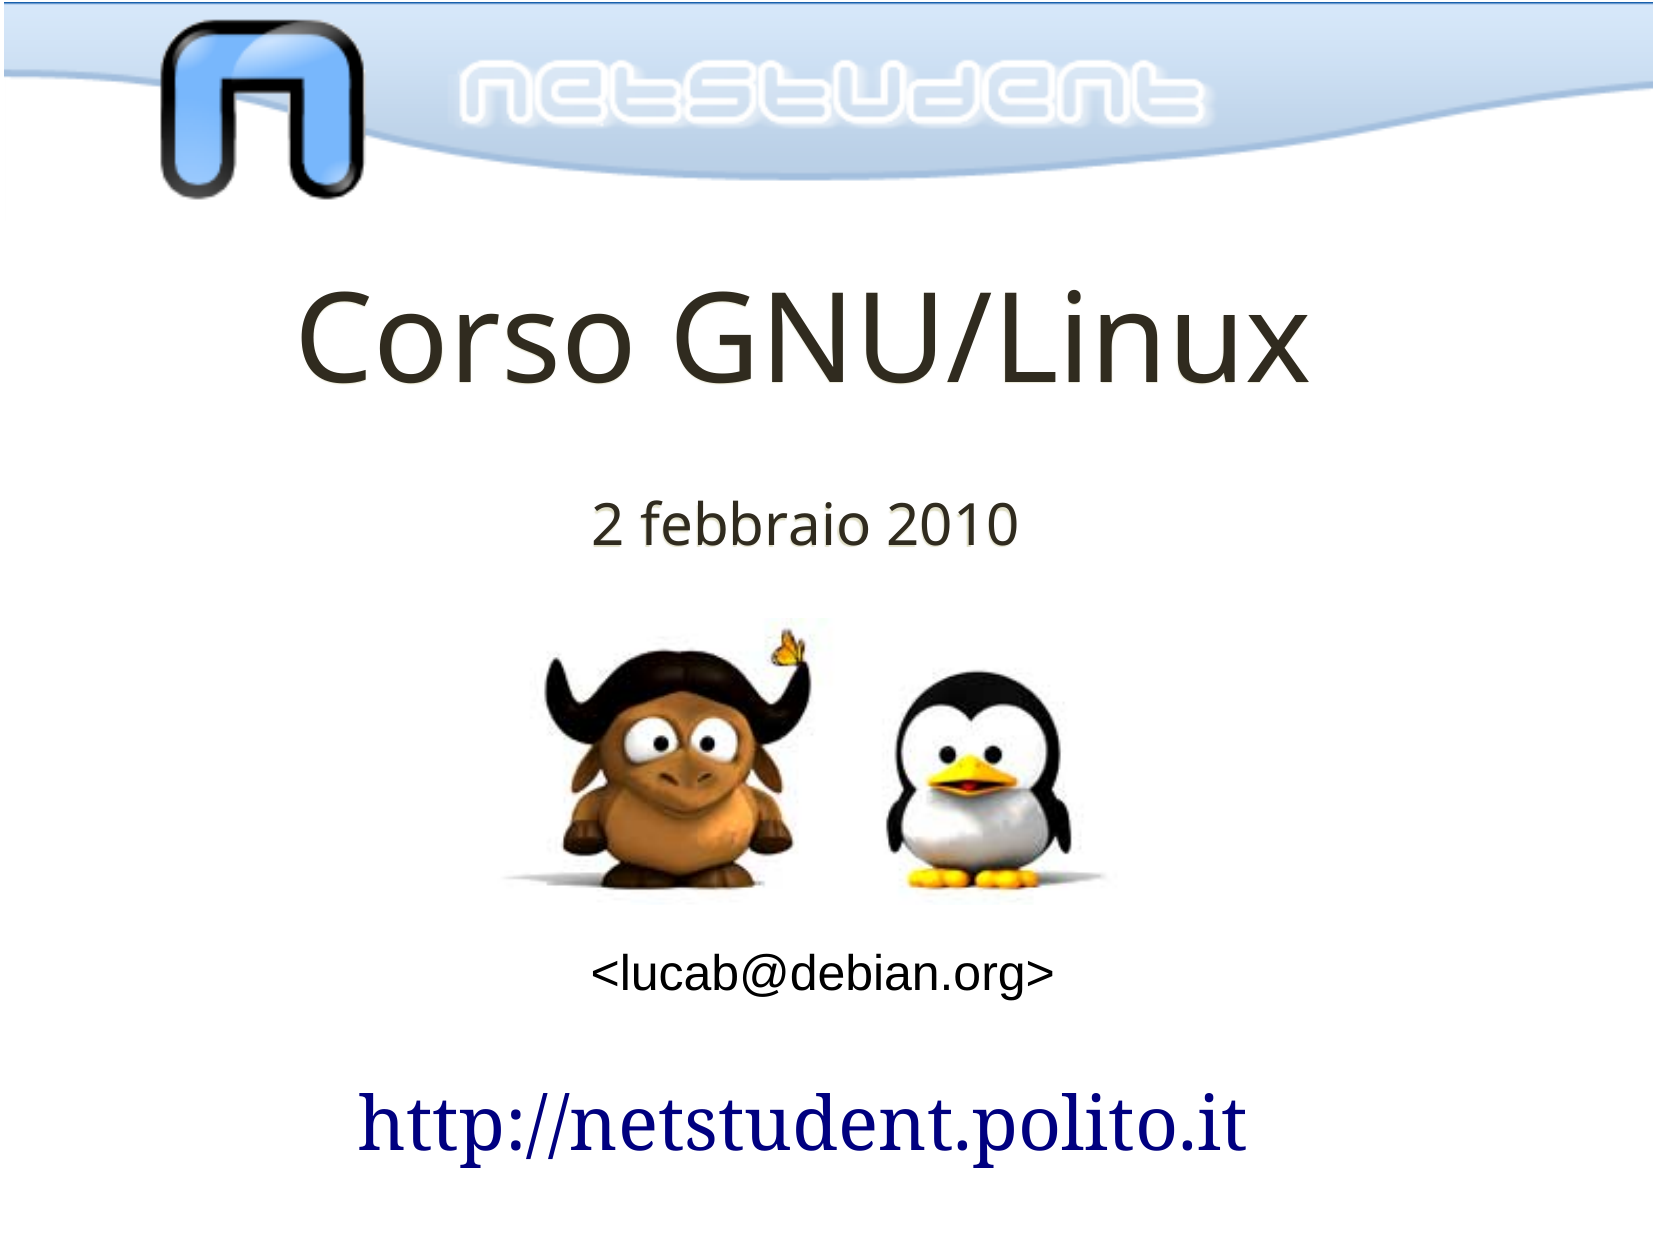

# Corso GNU/Linux
2 febbraio 2010
<lucab@debian.org>
http://netstudent.polito.it